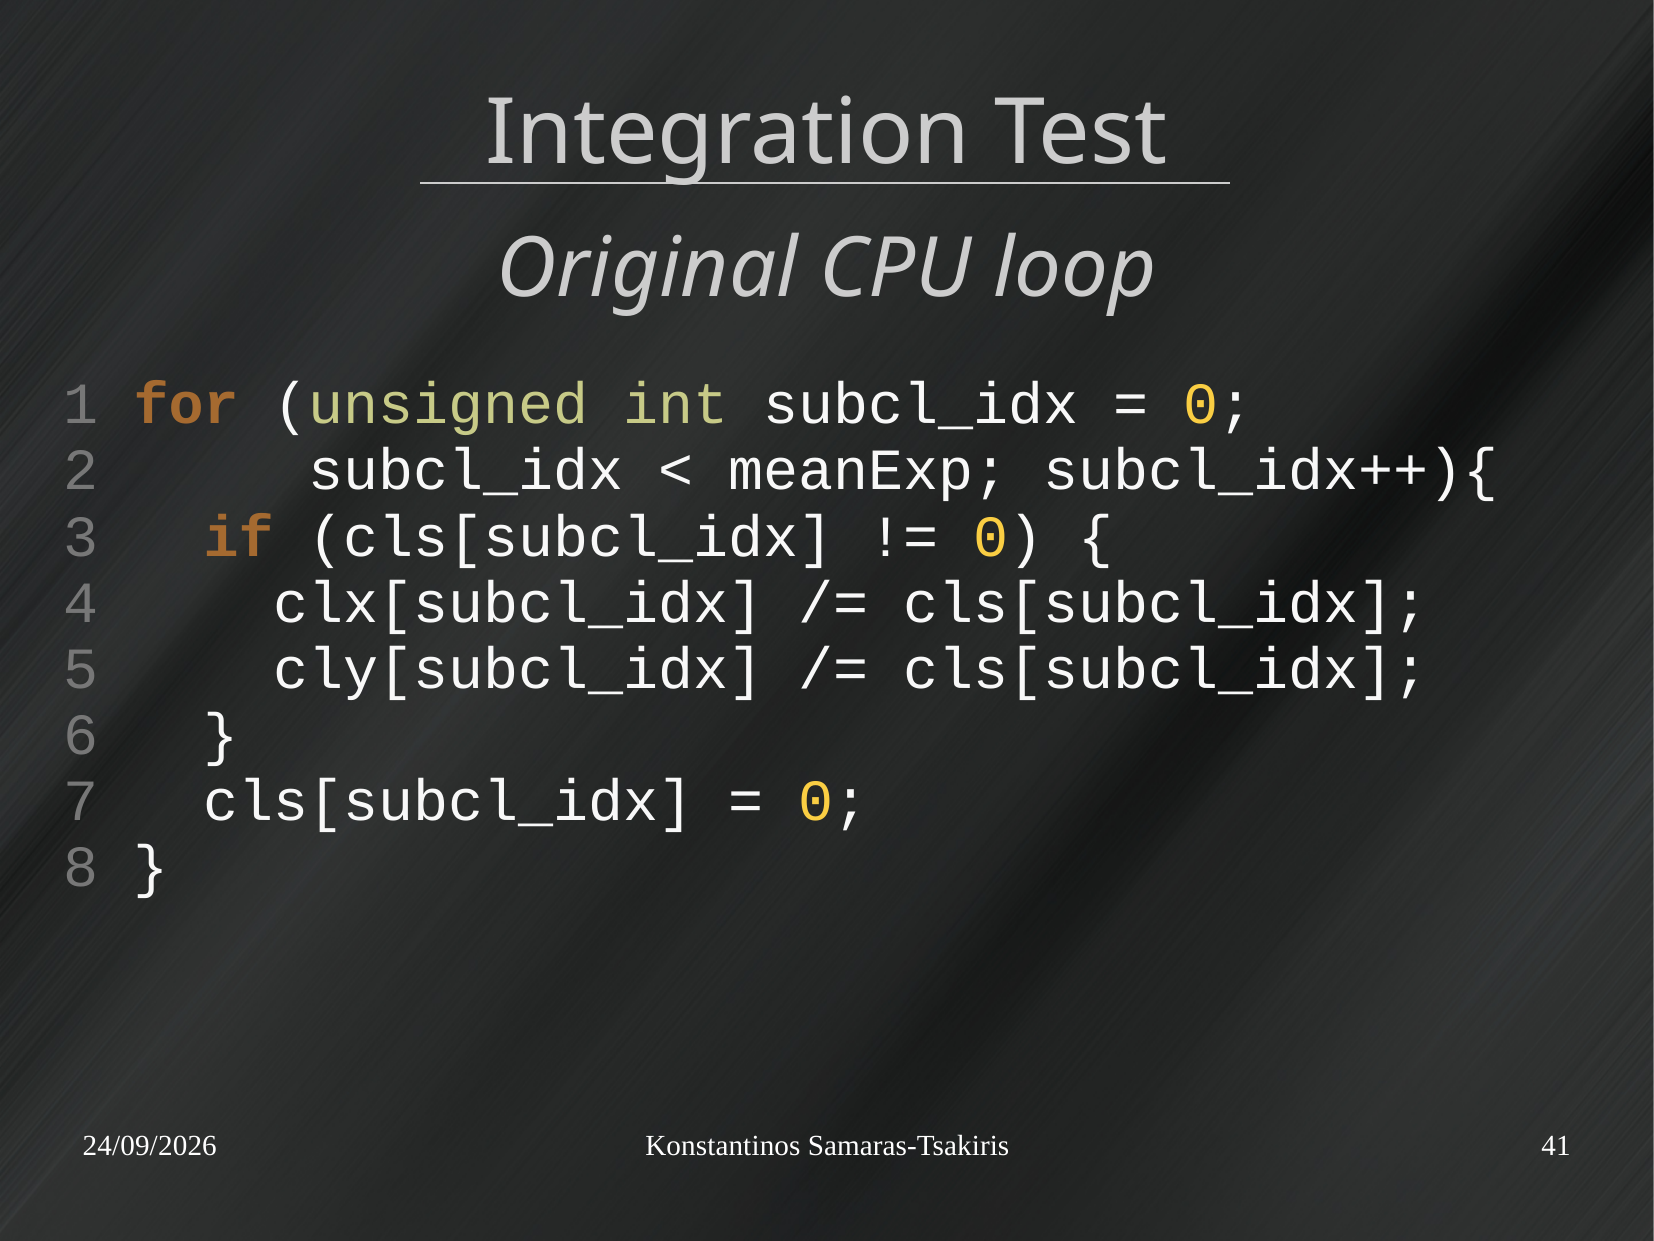

# Integration Test Original CPU loop
 1 for (unsigned int subcl_idx = 0;
 2 subcl_idx < meanExp; subcl_idx++){
 3 if (cls[subcl_idx] != 0) {
 4 clx[subcl_idx] /= cls[subcl_idx];
 5 cly[subcl_idx] /= cls[subcl_idx];
 6 }
 7 cls[subcl_idx] = 0;
 8 }
Konstantinos Samaras-Tsakiris
41